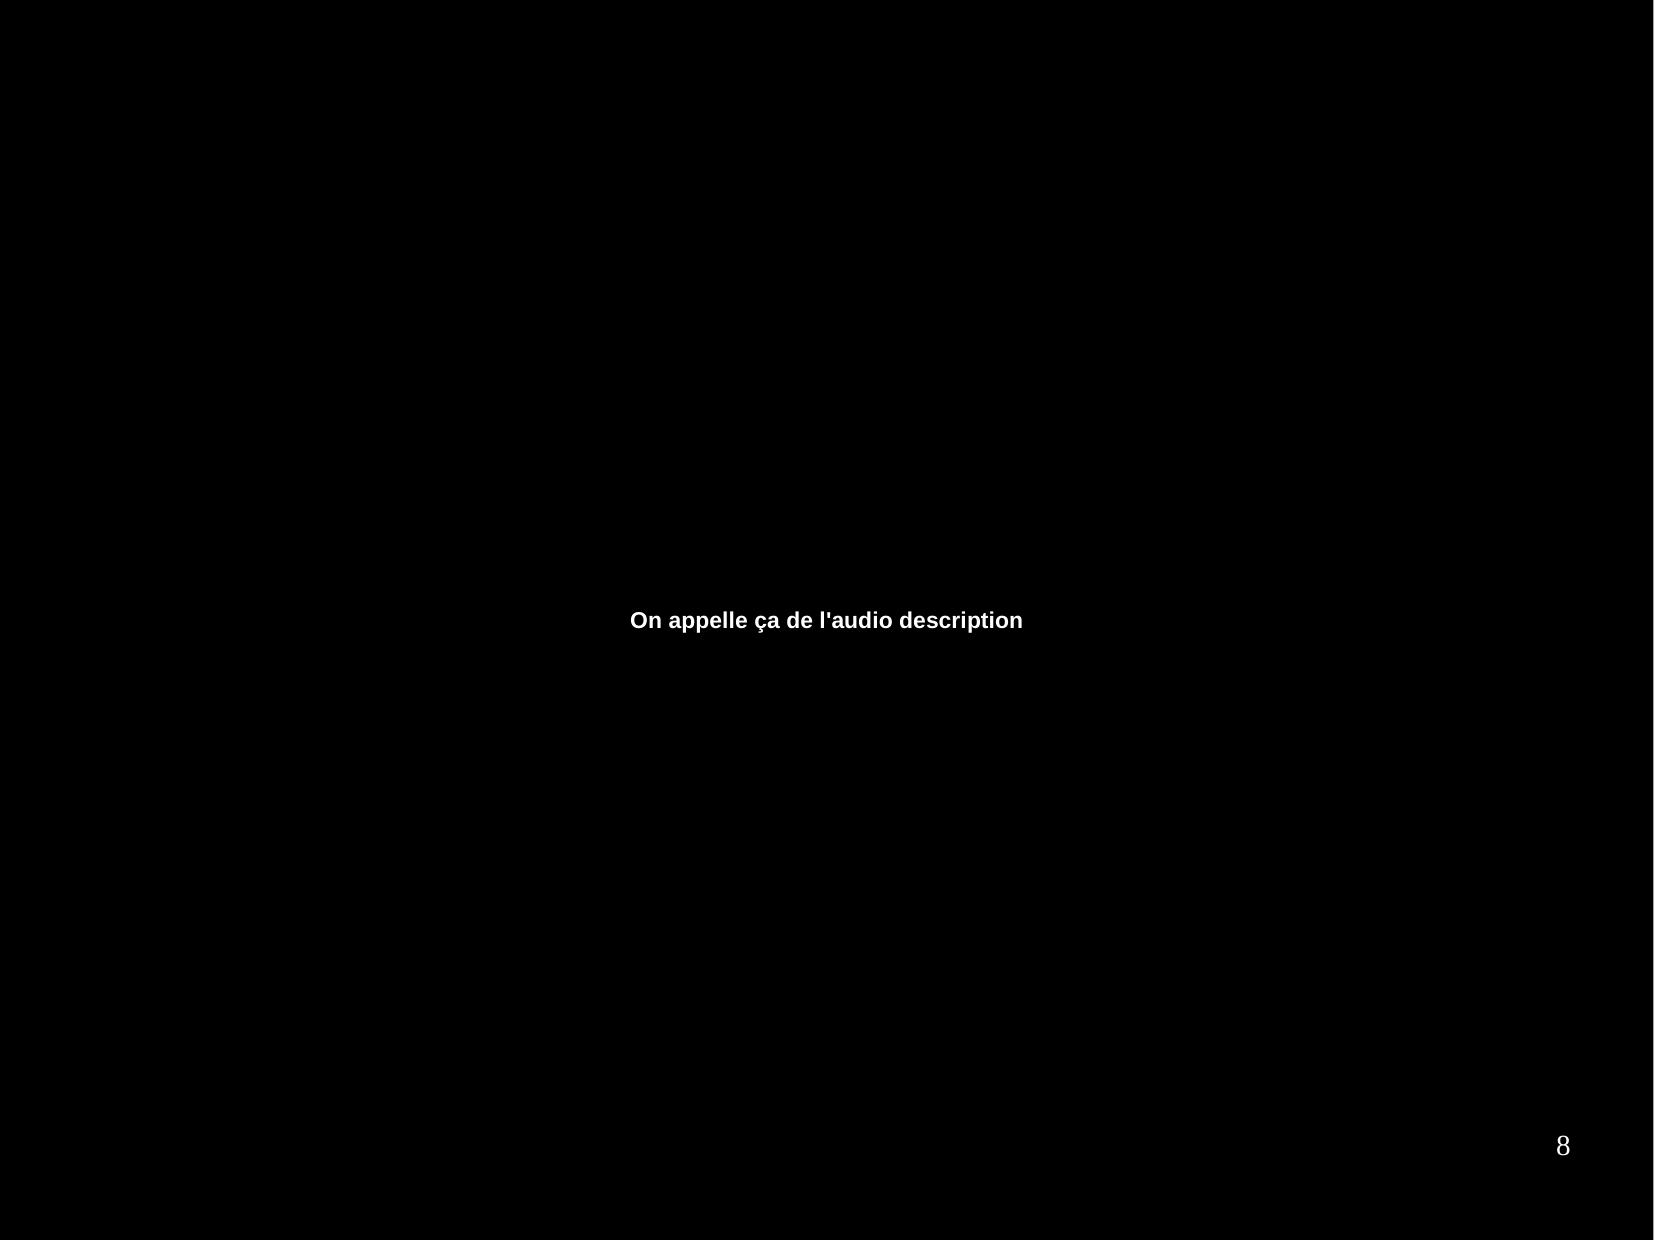

On appelle ça de l'audio description
8